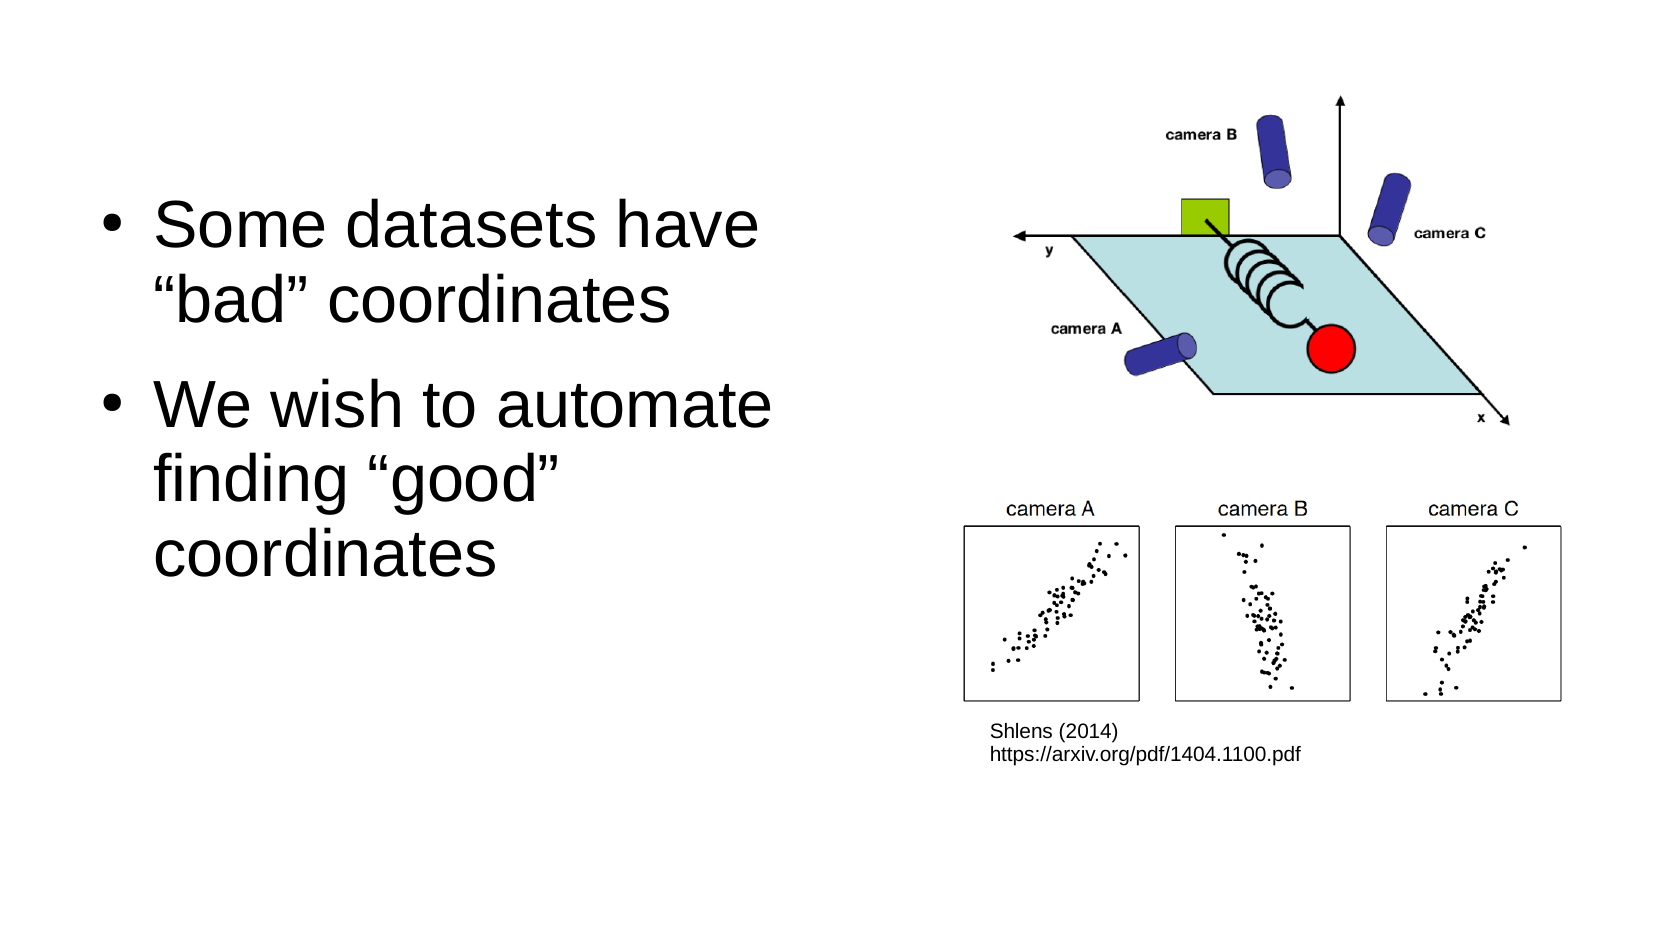

# Some datasets have “bad” coordinates
We wish to automate finding “good” coordinates
Shlens (2014)
https://arxiv.org/pdf/1404.1100.pdf